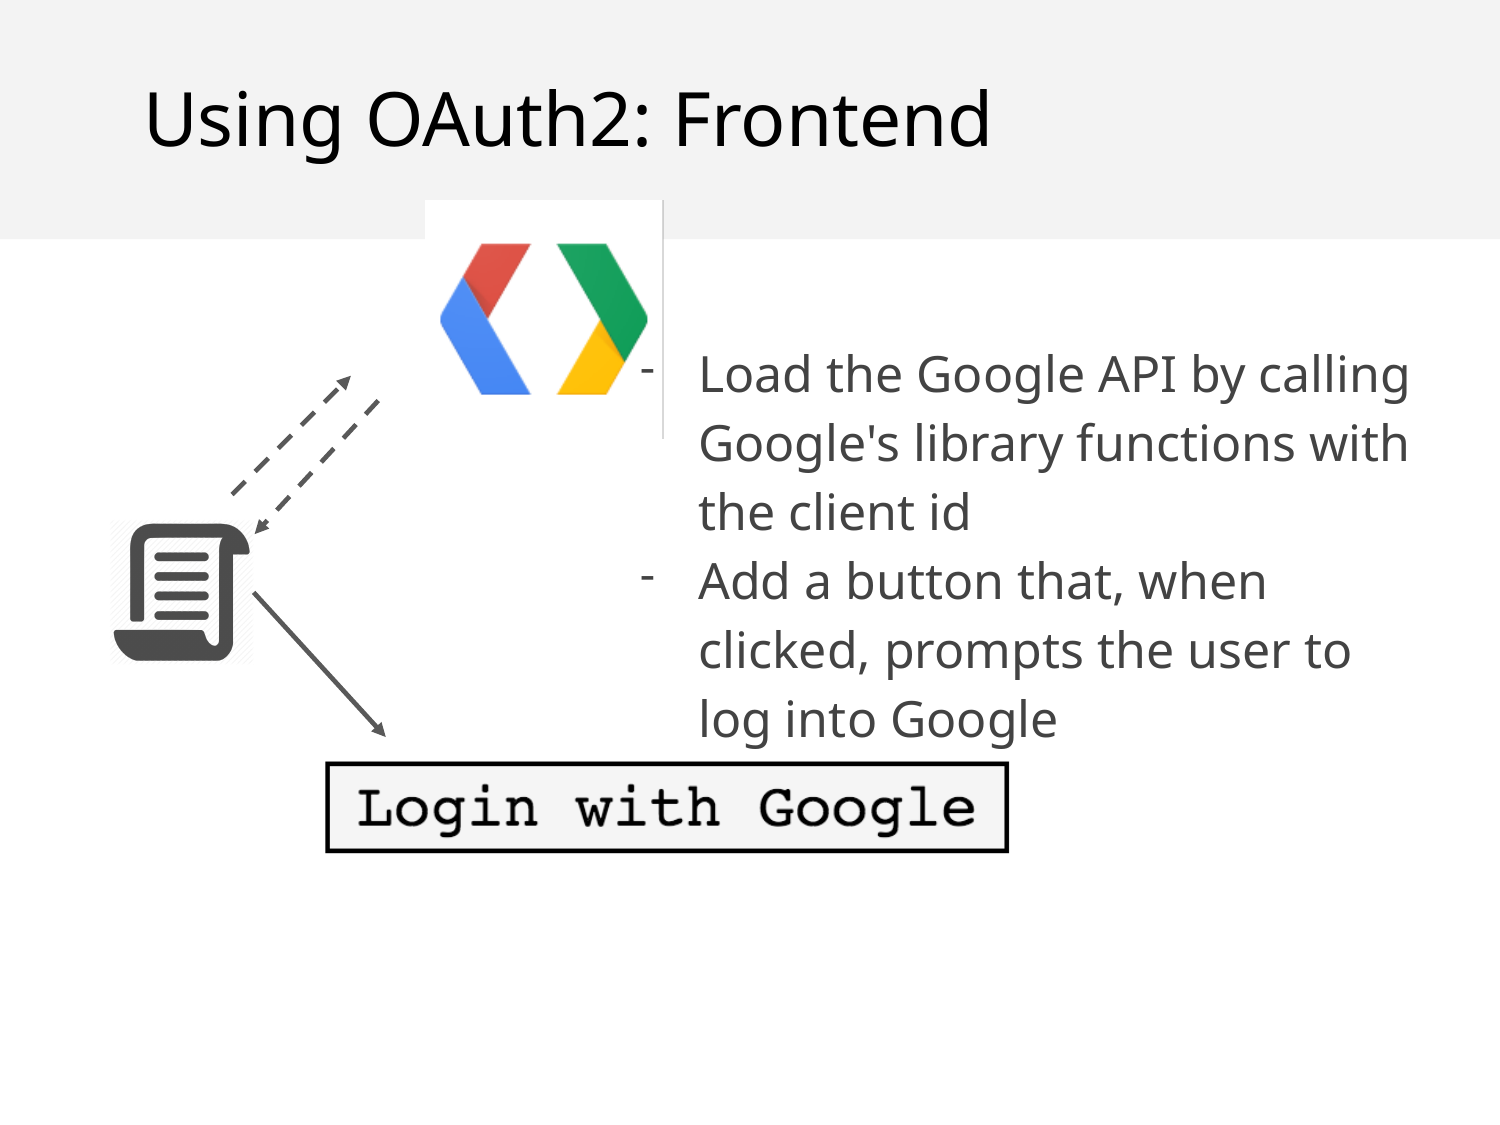

# Using OAuth2: Frontend
Load the Google API by calling Google's library functions with the client id
Add a button that, when clicked, prompts the user to log into Google